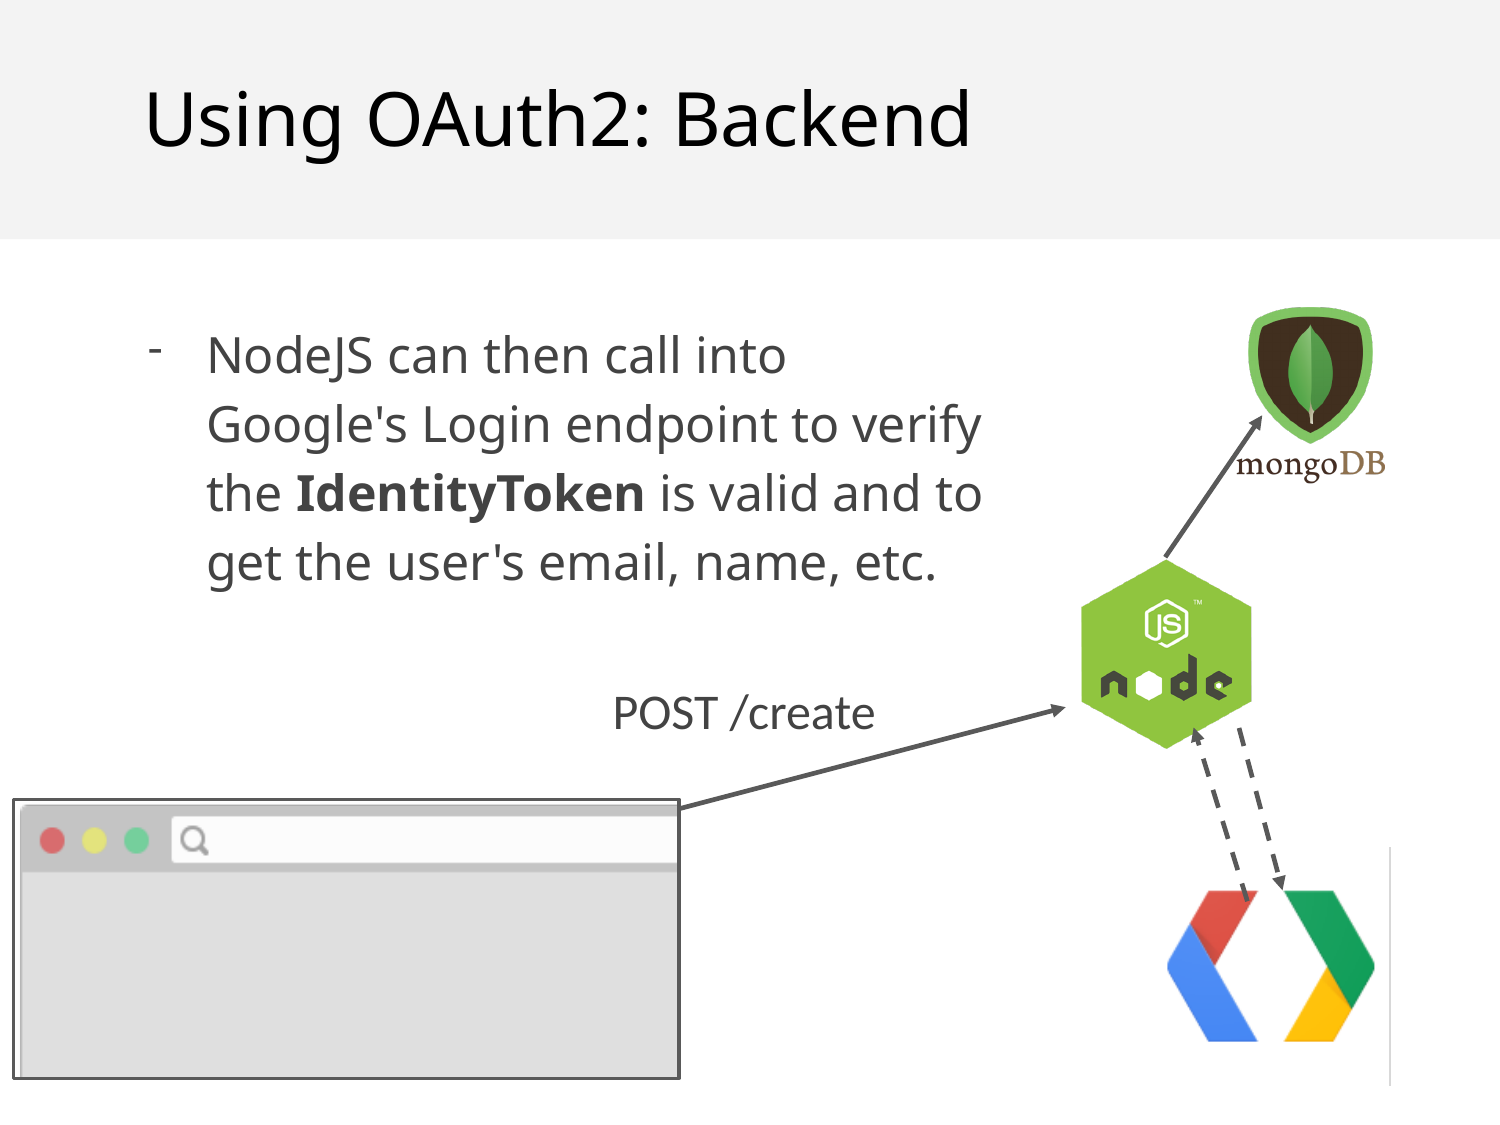

# Using OAuth2: Backend
NodeJS can then call into Google's Login endpoint to verify the IdentityToken is valid and to get the user's email, name, etc.
POST /create